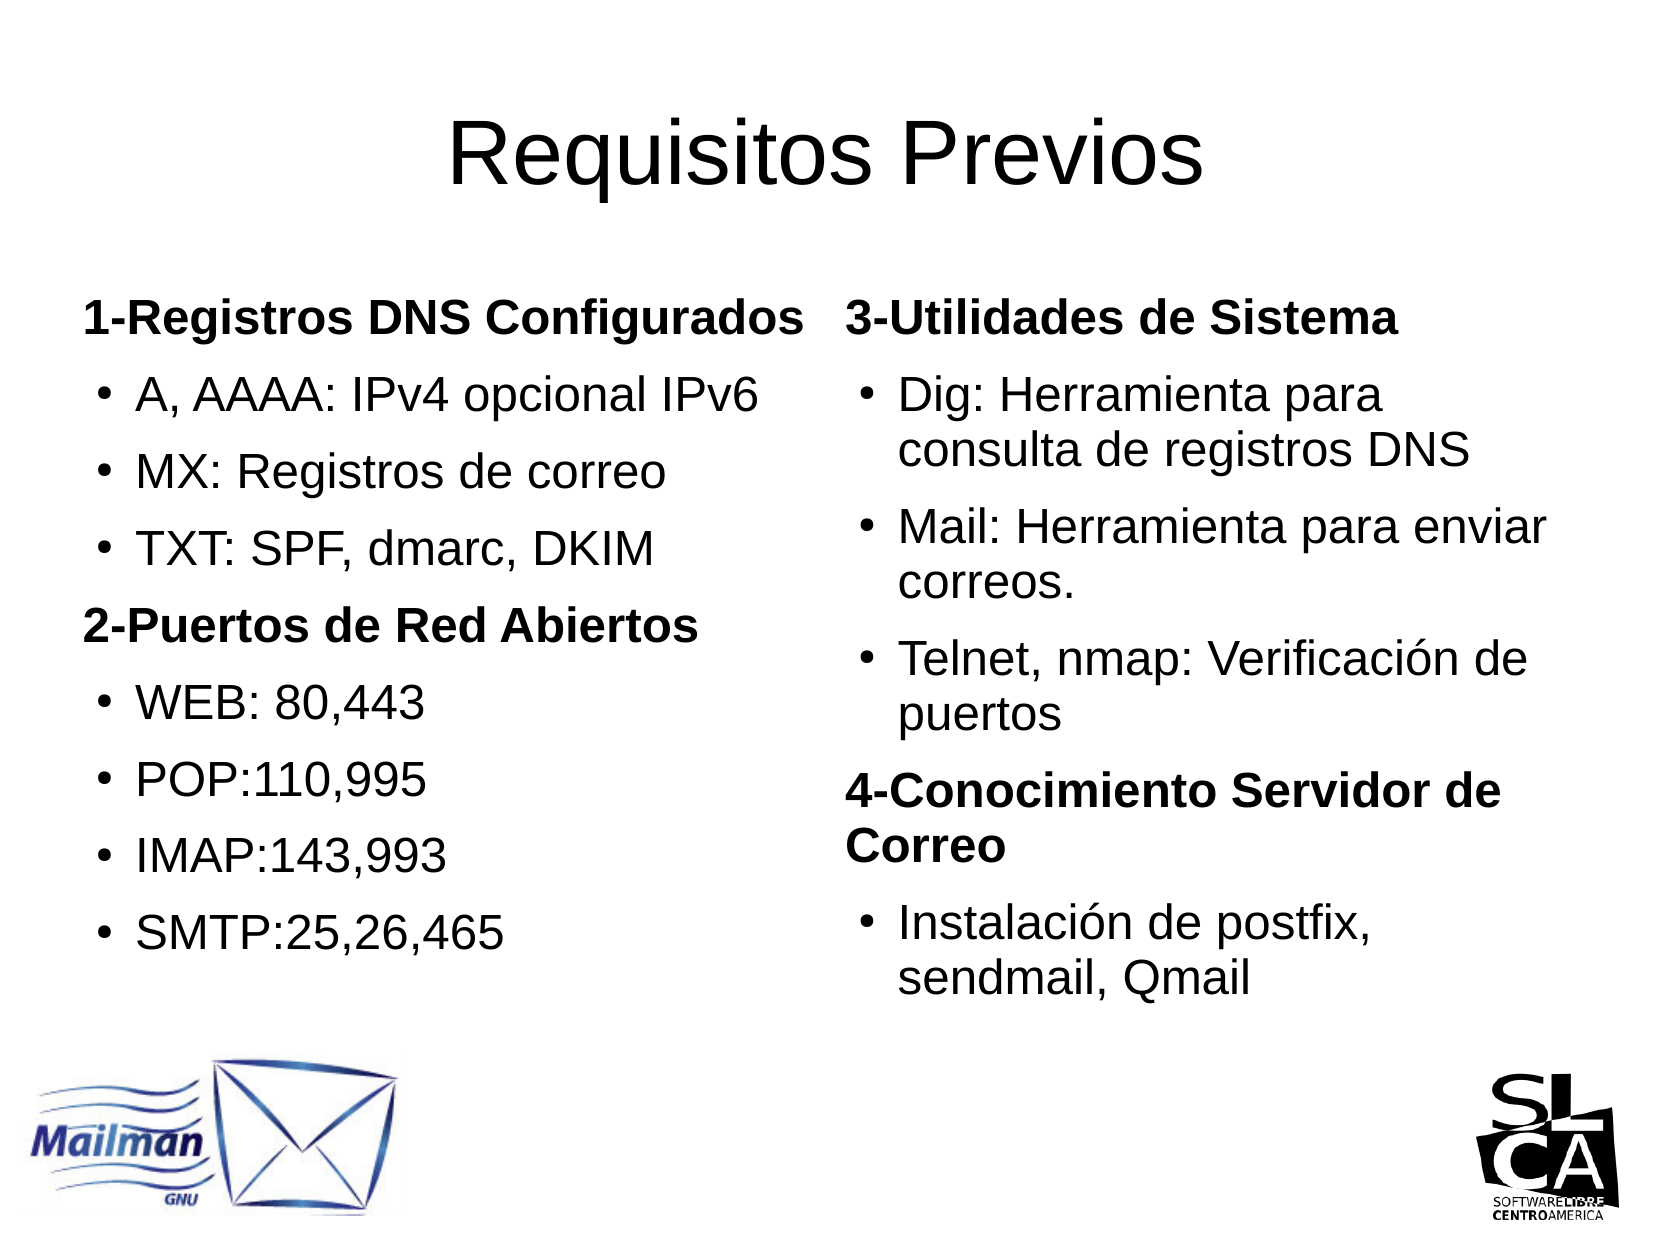

# Requisitos Previos
1-Registros DNS Configurados
A, AAAA: IPv4 opcional IPv6
MX: Registros de correo
TXT: SPF, dmarc, DKIM
2-Puertos de Red Abiertos
WEB: 80,443
POP:110,995
IMAP:143,993
SMTP:25,26,465
3-Utilidades de Sistema
Dig: Herramienta para consulta de registros DNS
Mail: Herramienta para enviar correos.
Telnet, nmap: Verificación de puertos
4-Conocimiento Servidor de Correo
Instalación de postfix, sendmail, Qmail